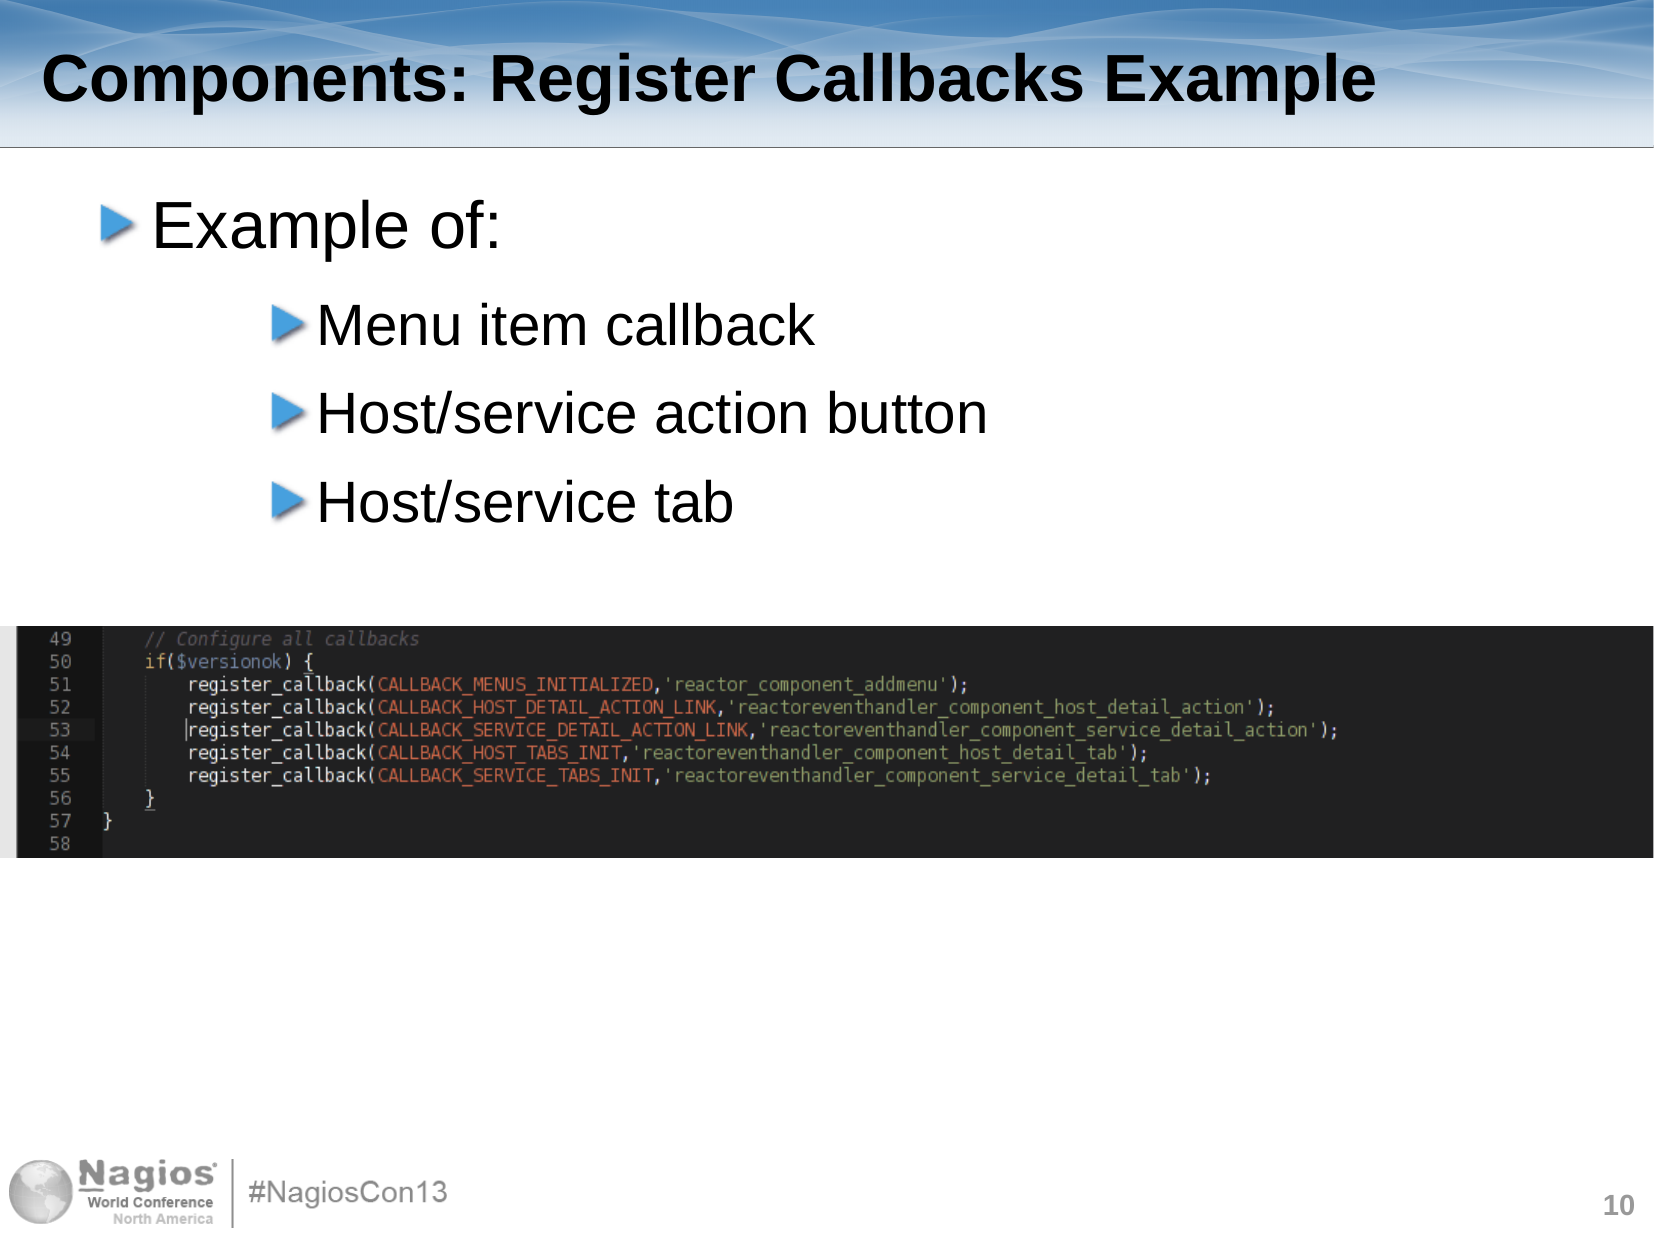

# Components: Register Callbacks Example
Example of:
Menu item callback
Host/service action button
Host/service tab
10